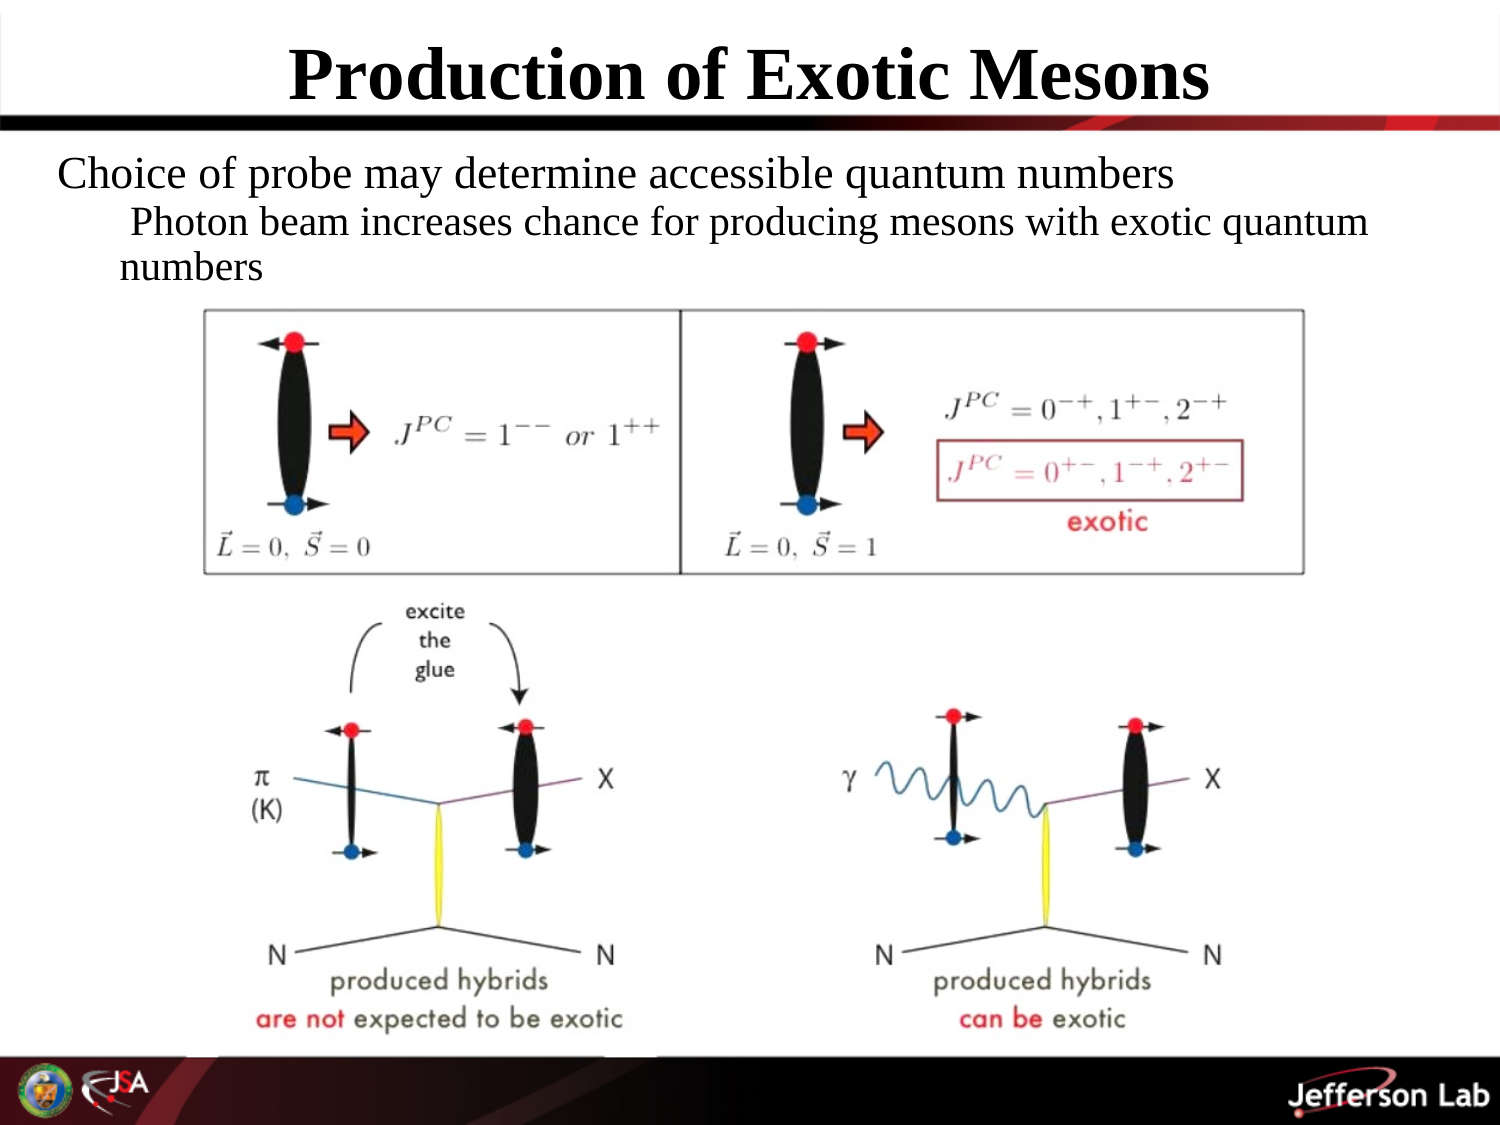

# Production of Exotic Mesons
 Choice of probe may determine accessible quantum numbers
 Photon beam increases chance for producing mesons with exotic quantum numbers